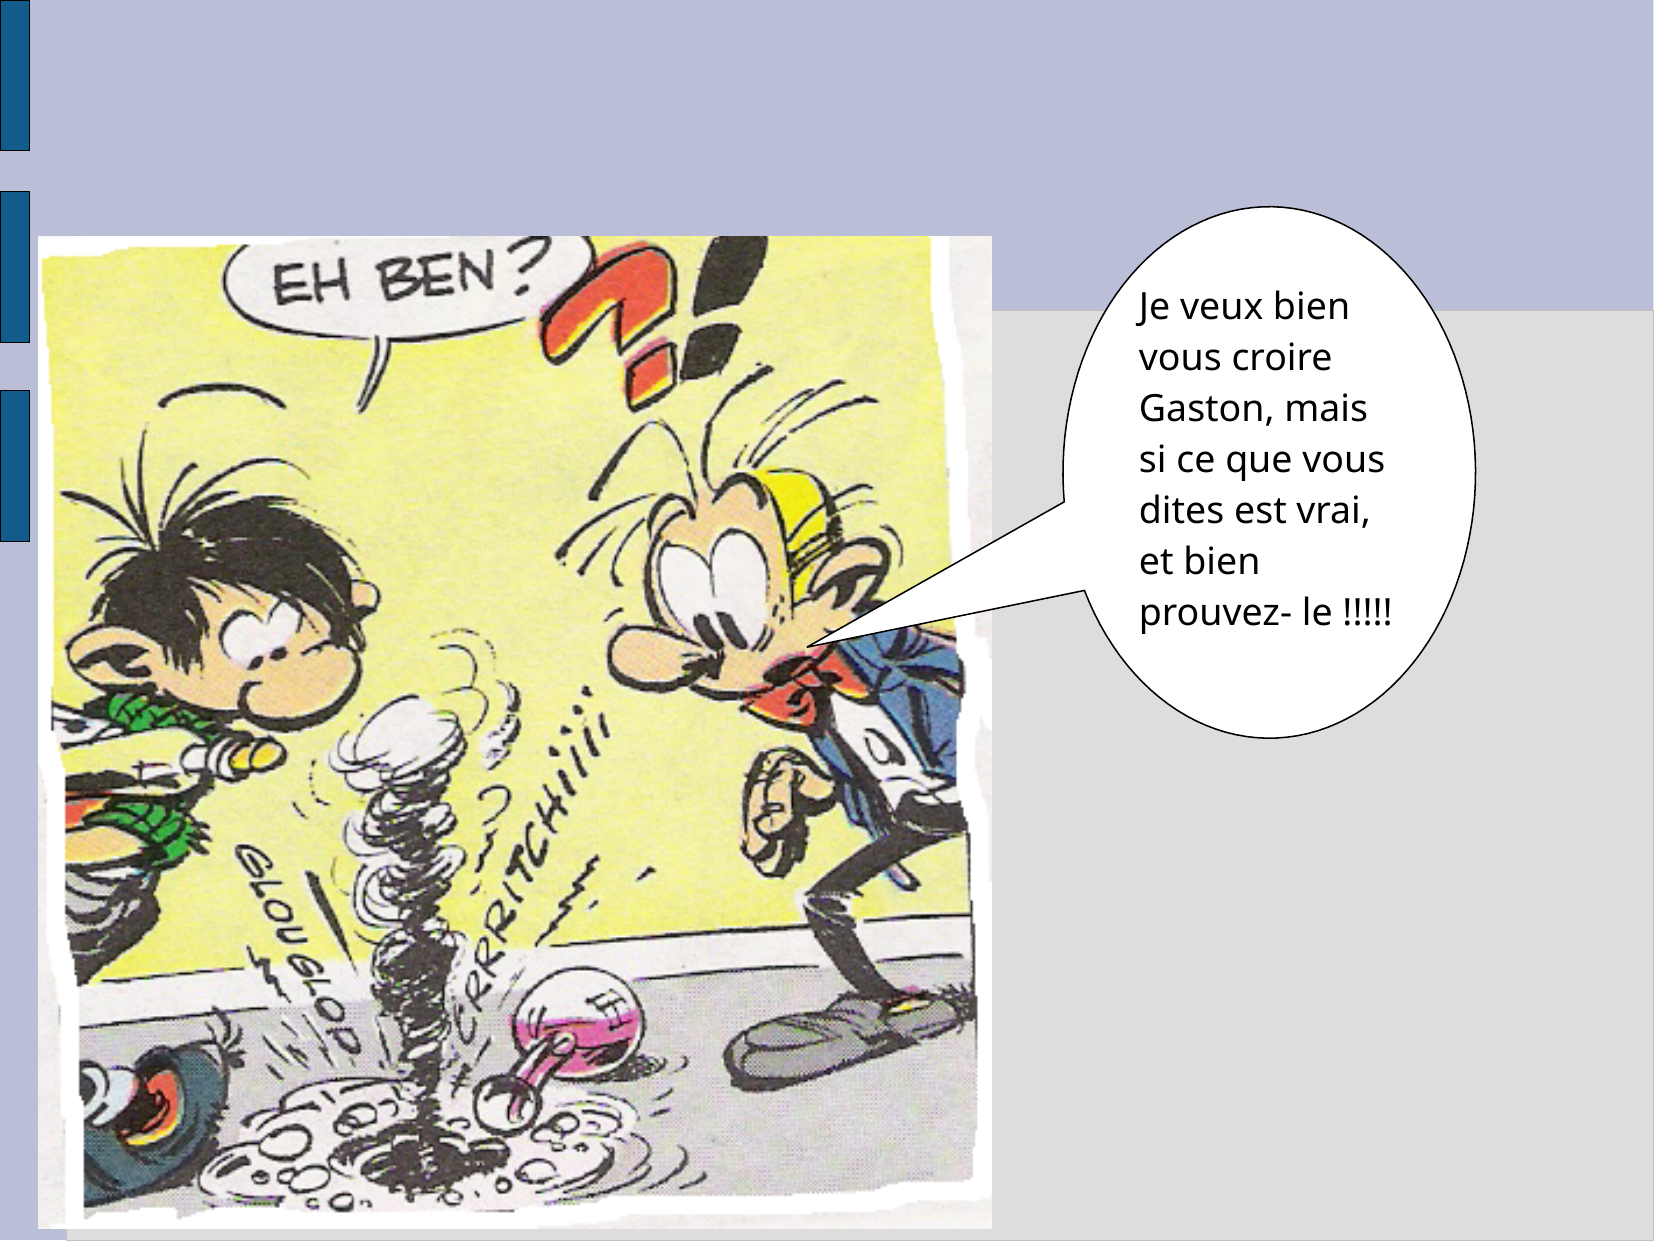

Je veux bien vous croire Gaston, mais si ce que vous dites est vrai, et bien prouvez- le !!!!!